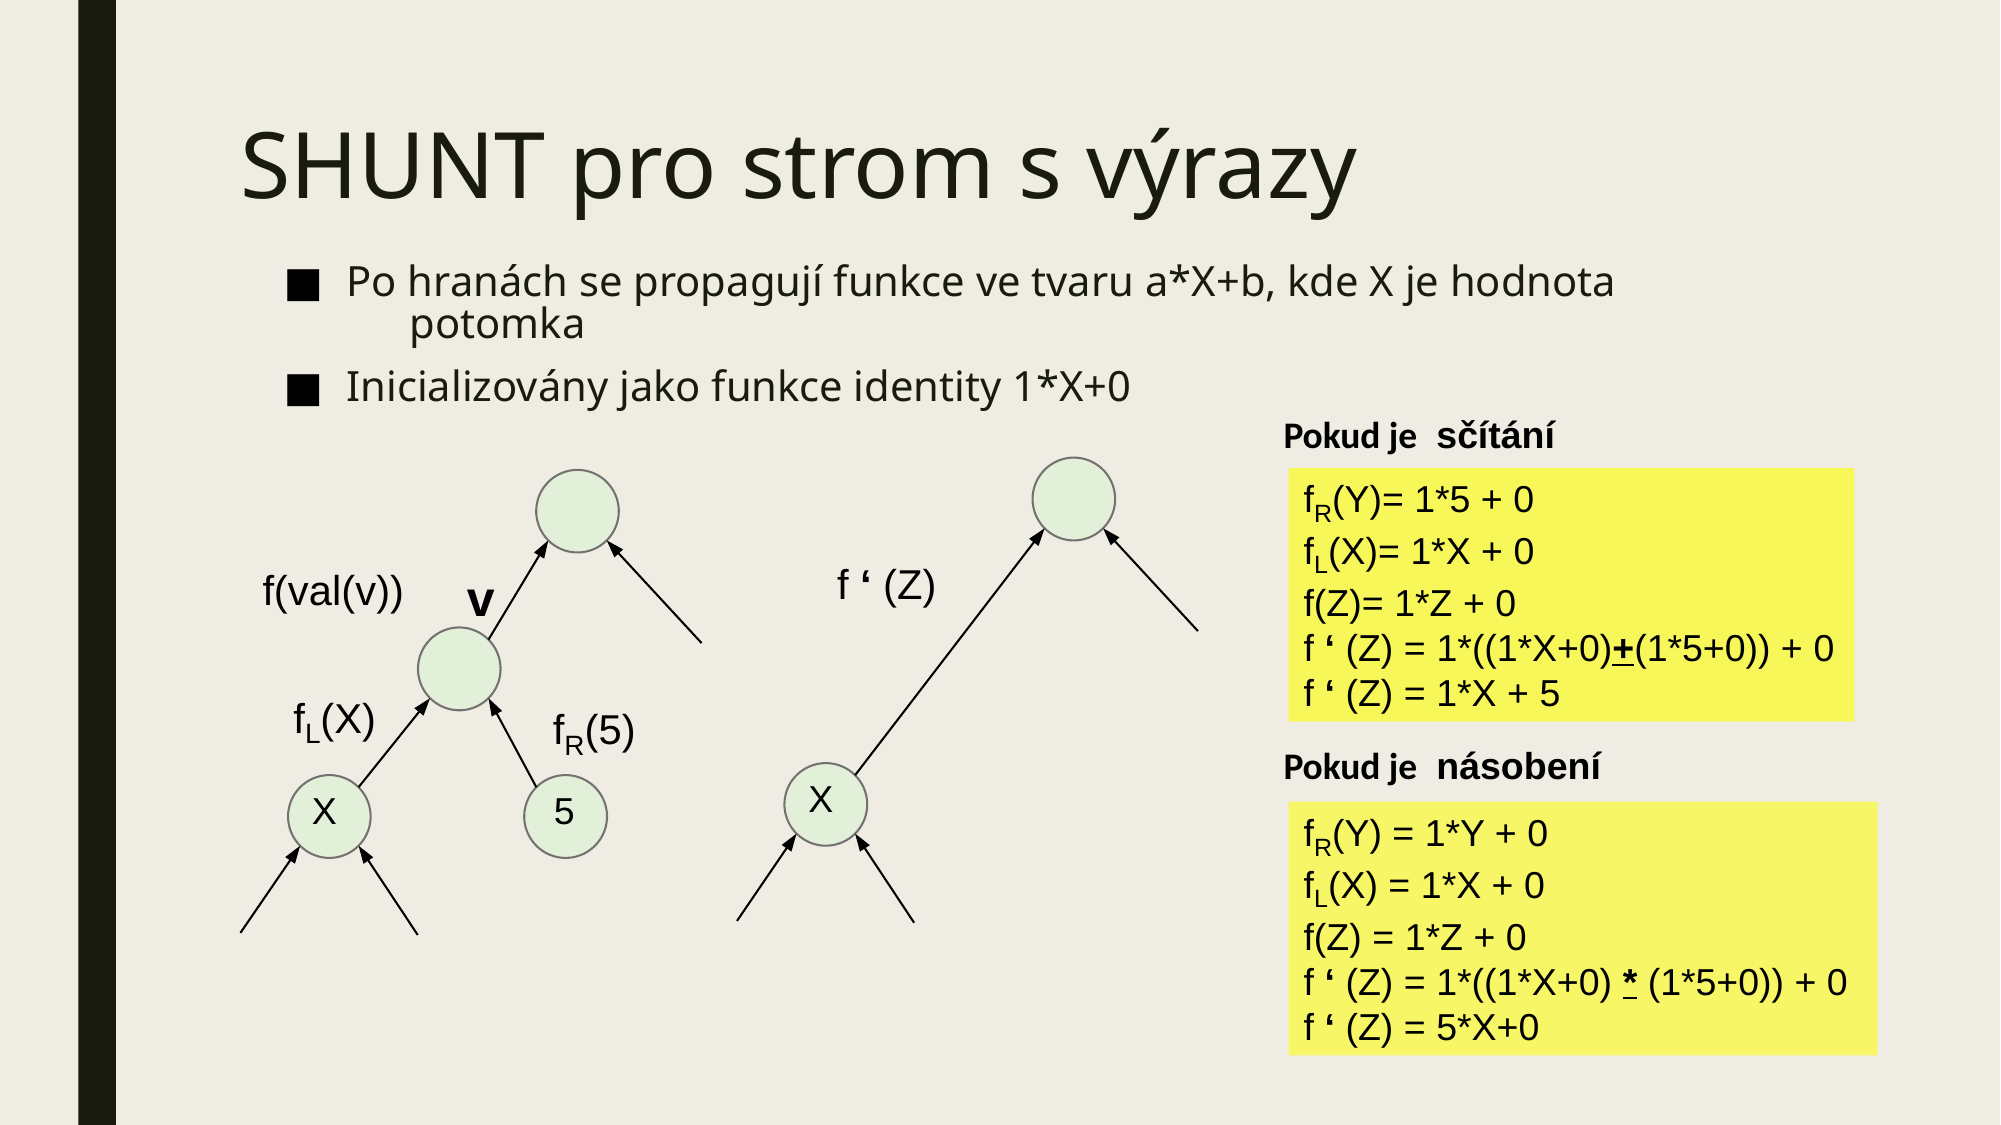

# SHUNT pro strom s výrazy
Po hranách se propagují funkce ve tvaru a*X+b, kde X je hodnota potomka
Inicializovány jako funkce identity 1*X+0
Pokud je sčítání
fR(Y)= 1*5 + 0
fL(X)= 1*X + 0
f(Z)= 1*Z + 0
f ‘ (Z) = 1*((1*X+0)+(1*5+0)) + 0
f ‘ (Z) = 1*X + 5
f ‘ (Z)
f(val(v))
v
fL(X)
fR(5)
Pokud je násobení
X
X
5
fR(Y) = 1*Y + 0
fL(X) = 1*X + 0
f(Z) = 1*Z + 0
f ‘ (Z) = 1*((1*X+0) * (1*5+0)) + 0
f ‘ (Z) = 5*X+0